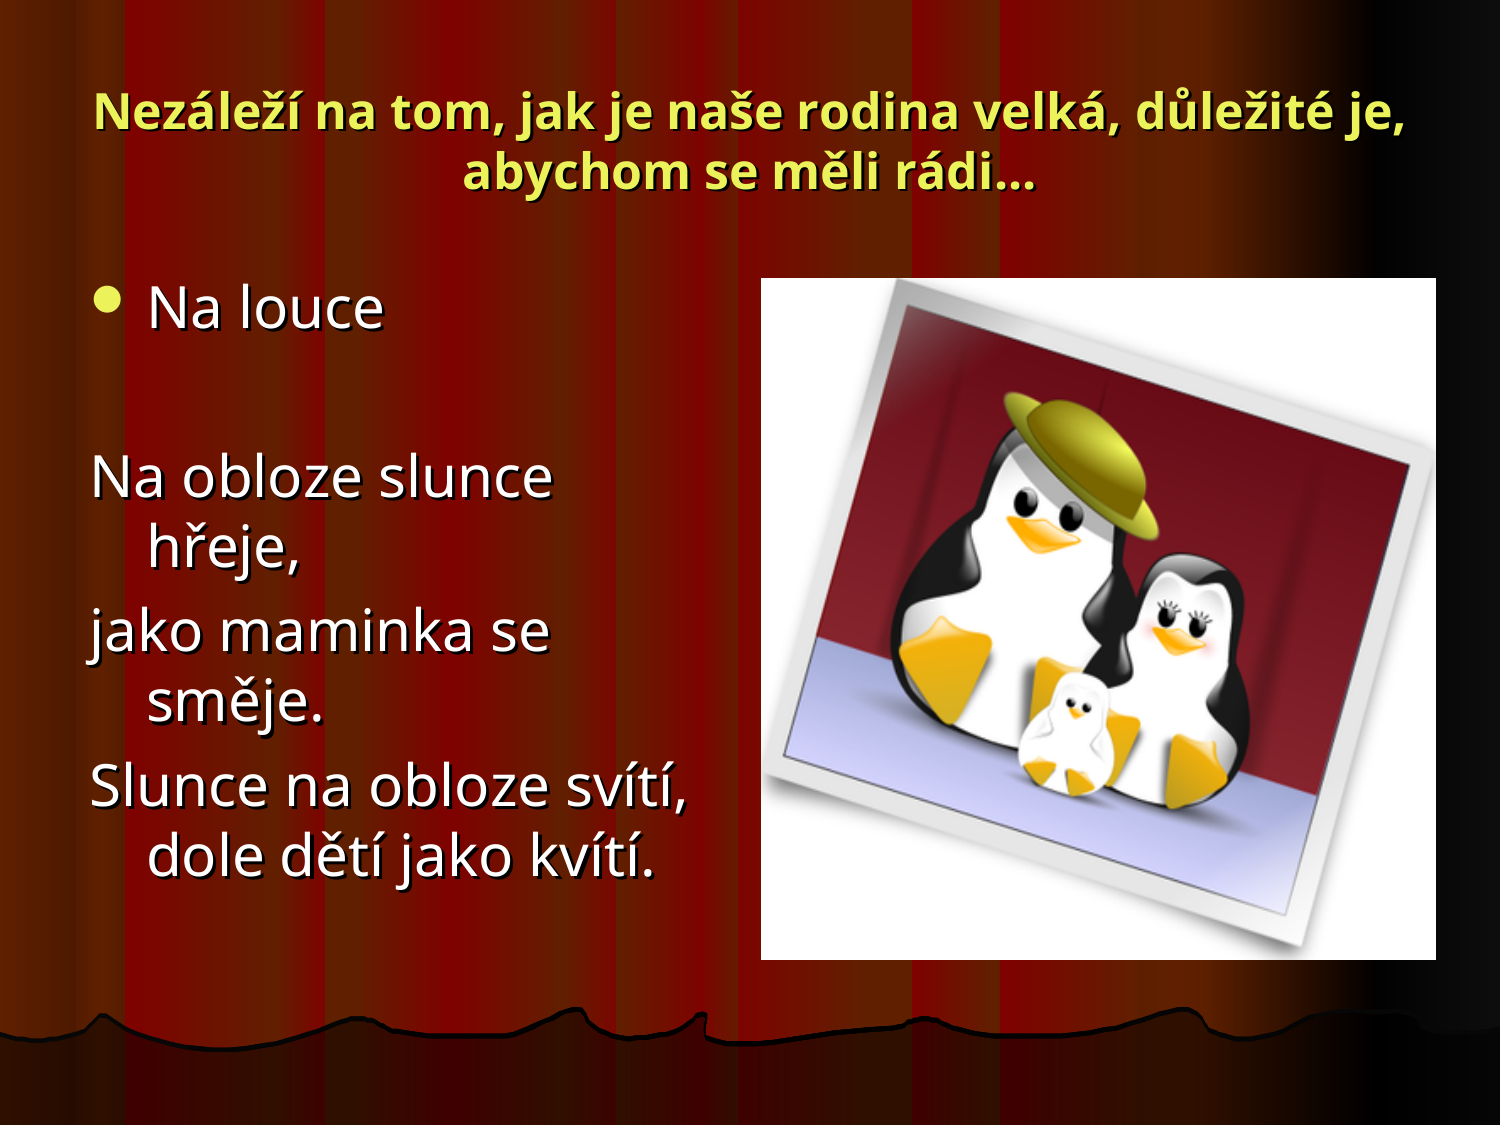

# Nezáleží na tom, jak je naše rodina velká, důležité je, abychom se měli rádi...
Na louce
Na obloze slunce hřeje,
jako maminka se směje.
Slunce na obloze svítí, dole dětí jako kvítí.